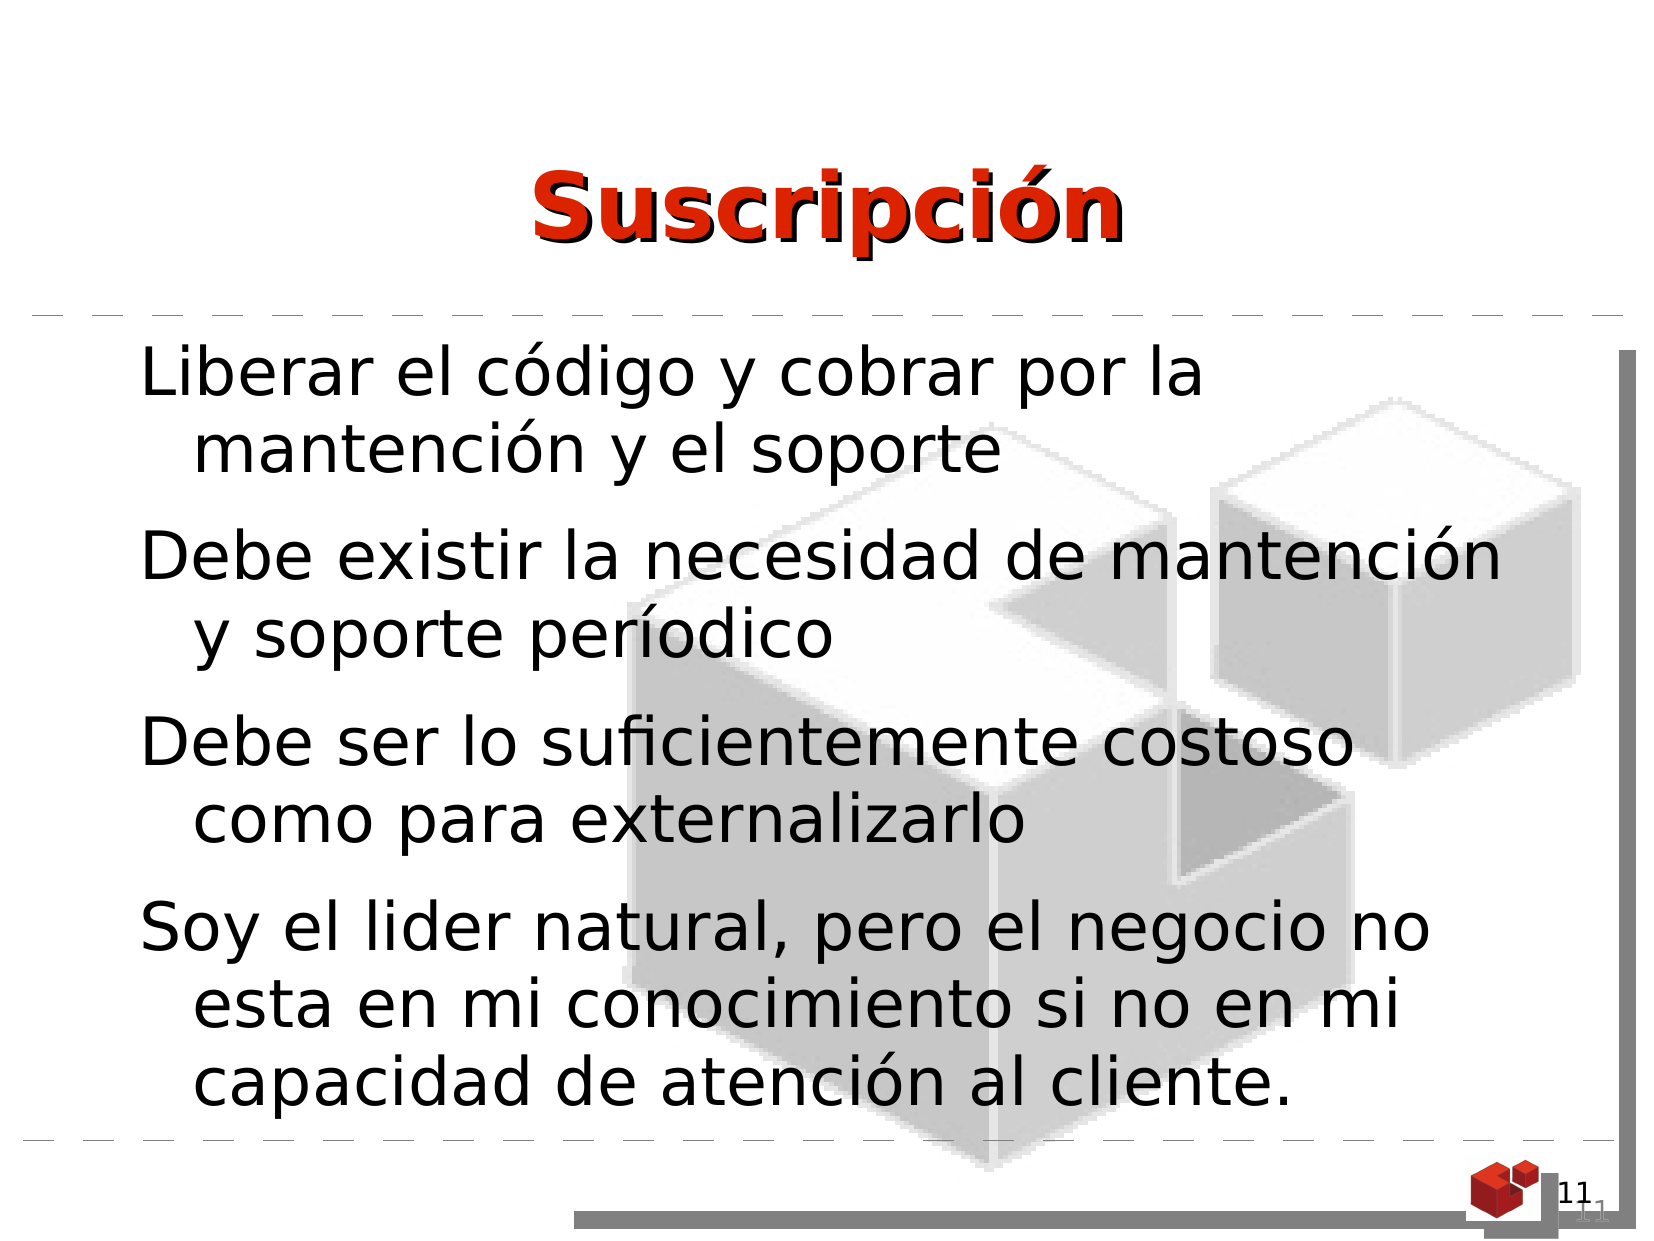

# Suscripción
Liberar el código y cobrar por la mantención y el soporte
Debe existir la necesidad de mantención y soporte períodico
Debe ser lo suficientemente costoso como para externalizarlo
Soy el lider natural, pero el negocio no esta en mi conocimiento si no en mi capacidad de atención al cliente.